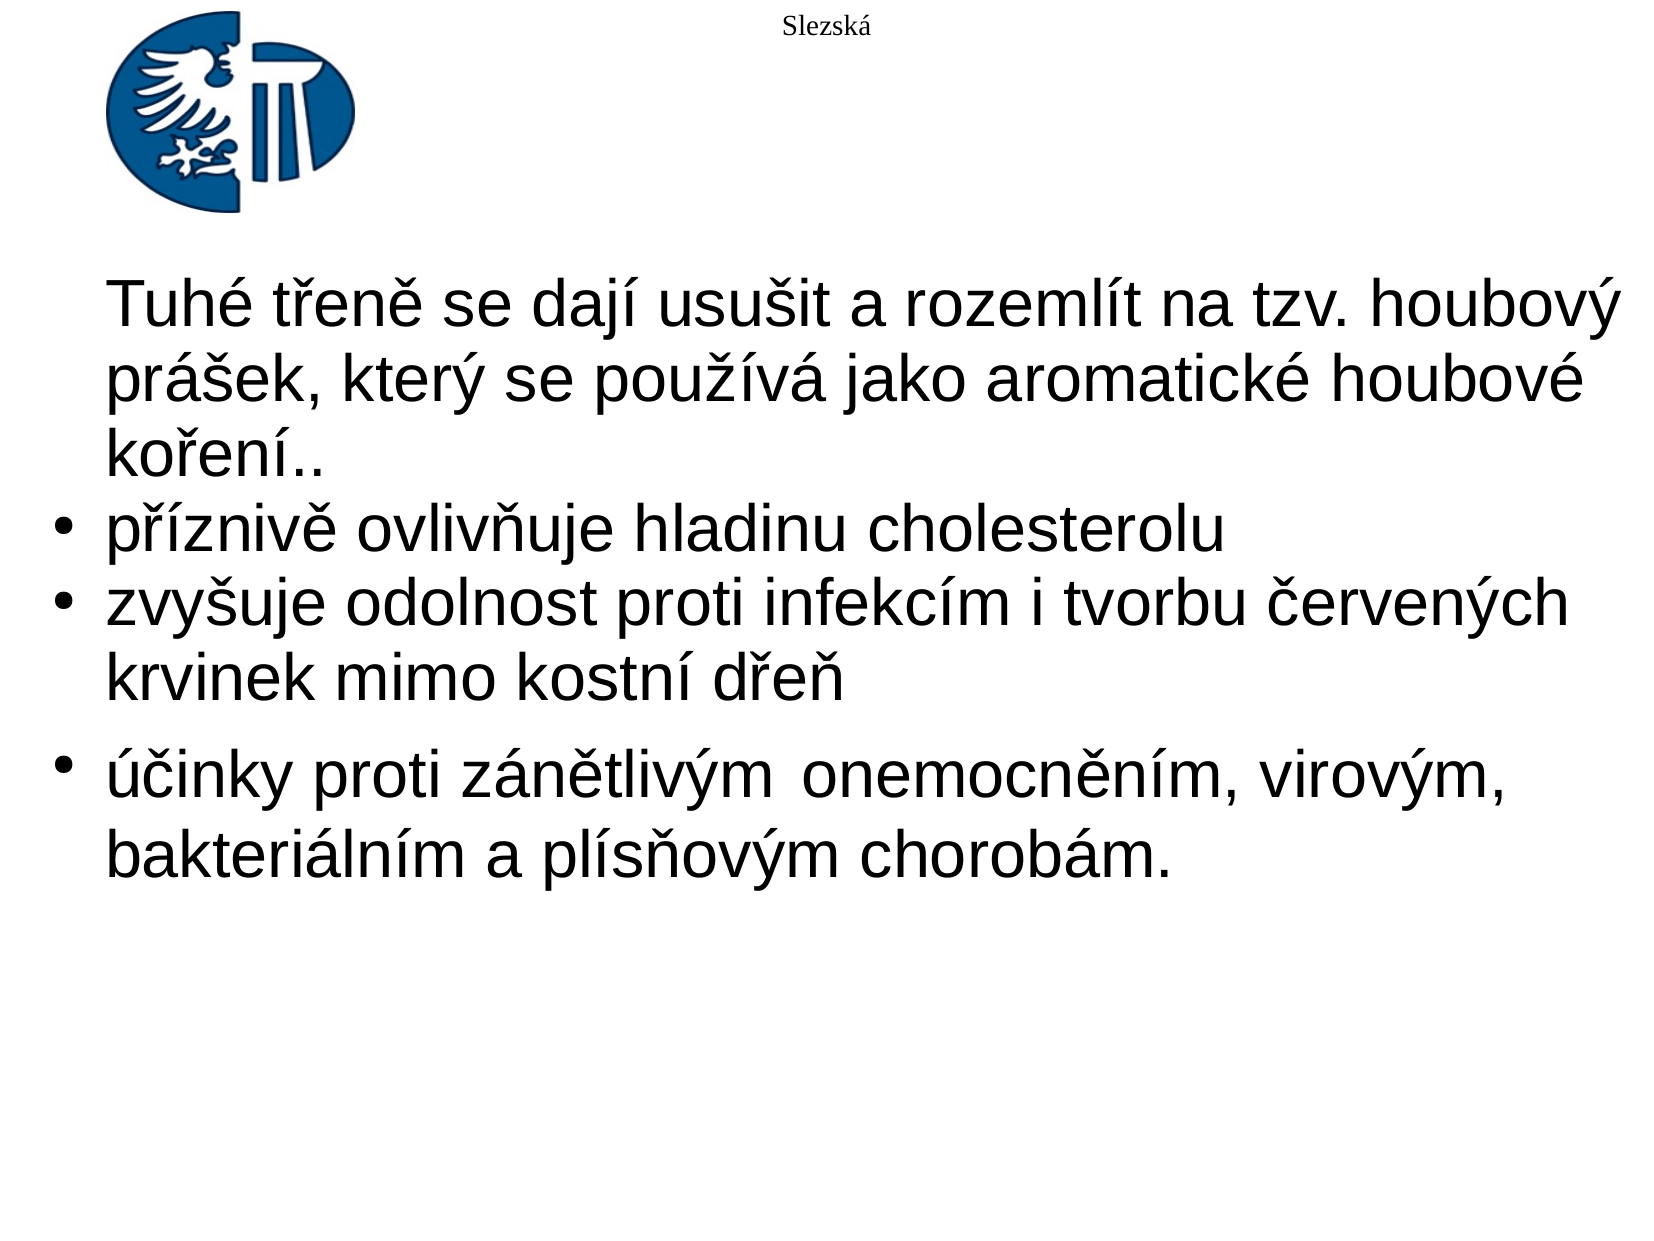

ahoj
Tuhé třeně se dají usušit a rozemlít na tzv. houbový prášek, který se používá jako aromatické houbové koření..
příznivě ovlivňuje hladinu cholesterolu
zvyšuje odolnost proti infekcím i tvorbu červených krvinek mimo kostní dřeň
účinky proti zánětlivým onemocněním, virovým, bakteriálním a plísňovým chorobám.